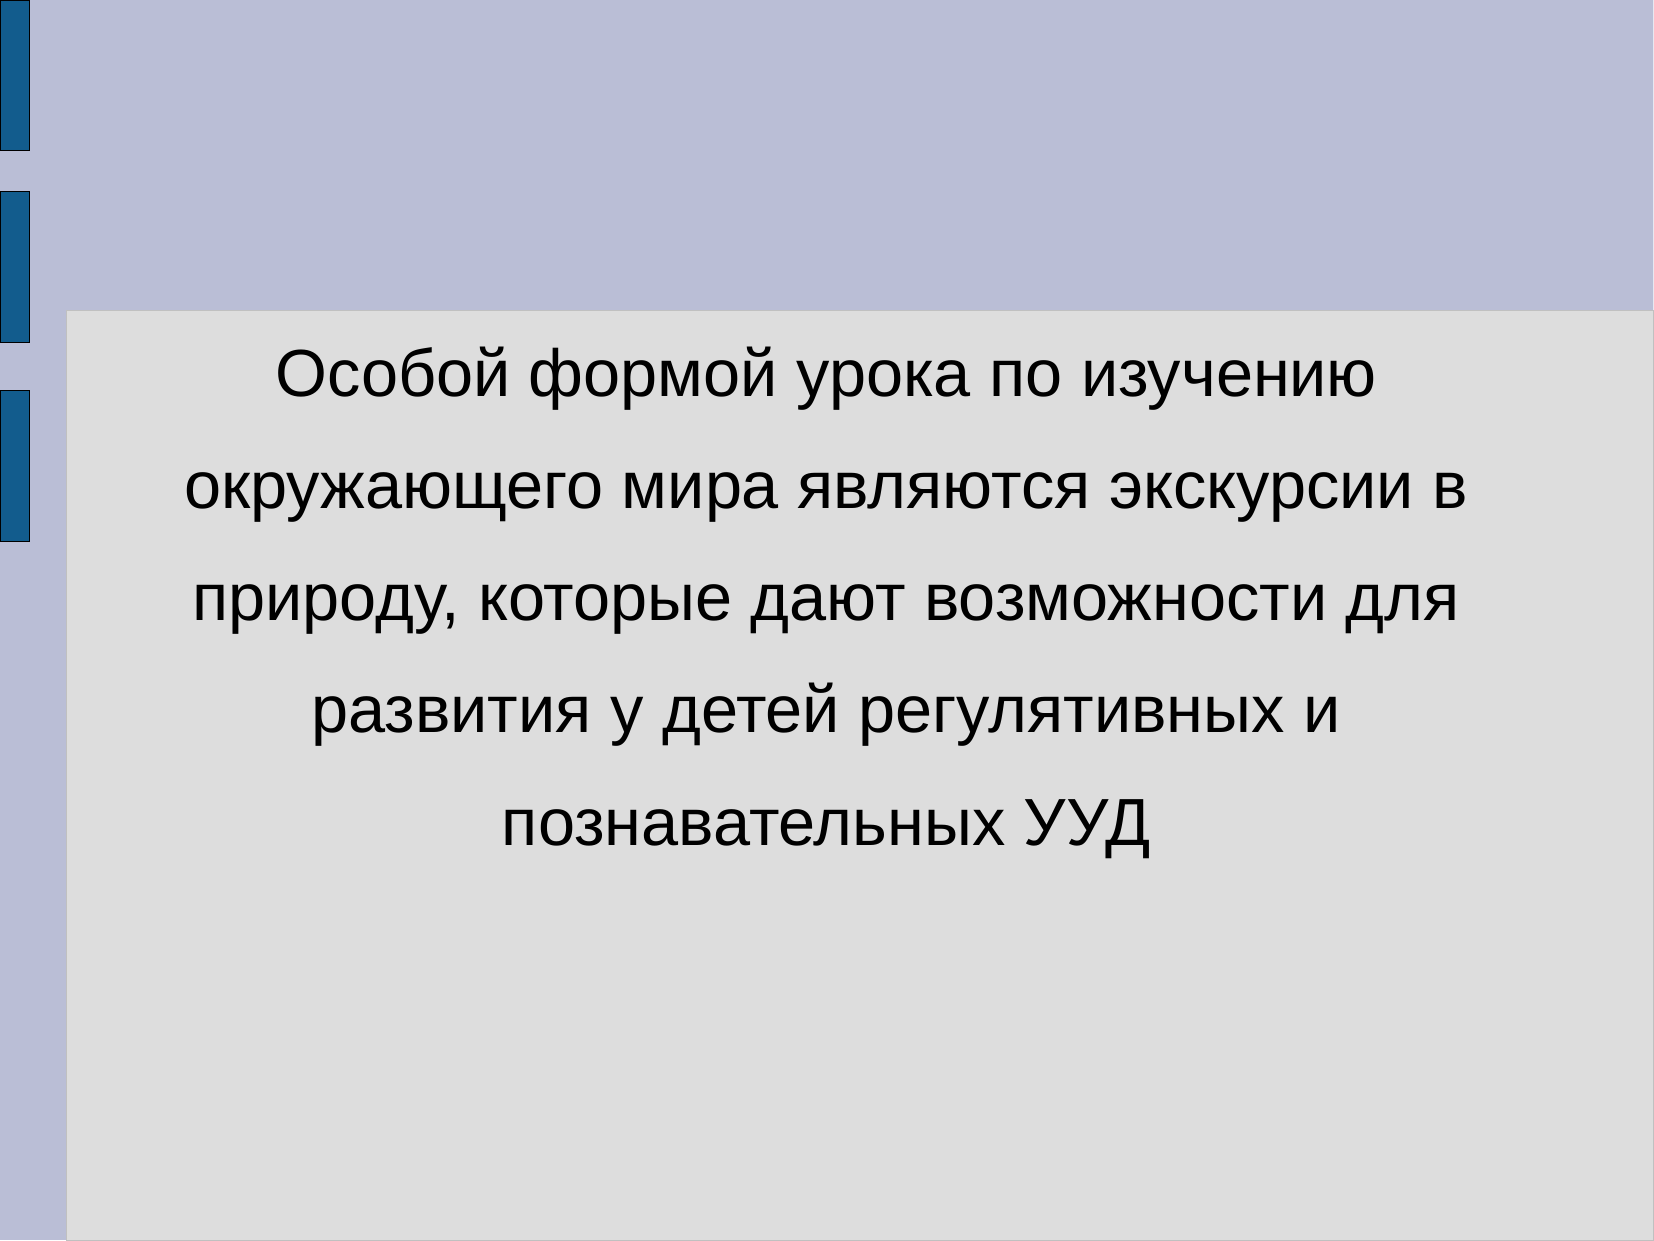

# Особой формой урока по изучению окружающего мира являются экскурсии в природу, которые дают возможности для развития у детей регулятивных и познавательных УУД